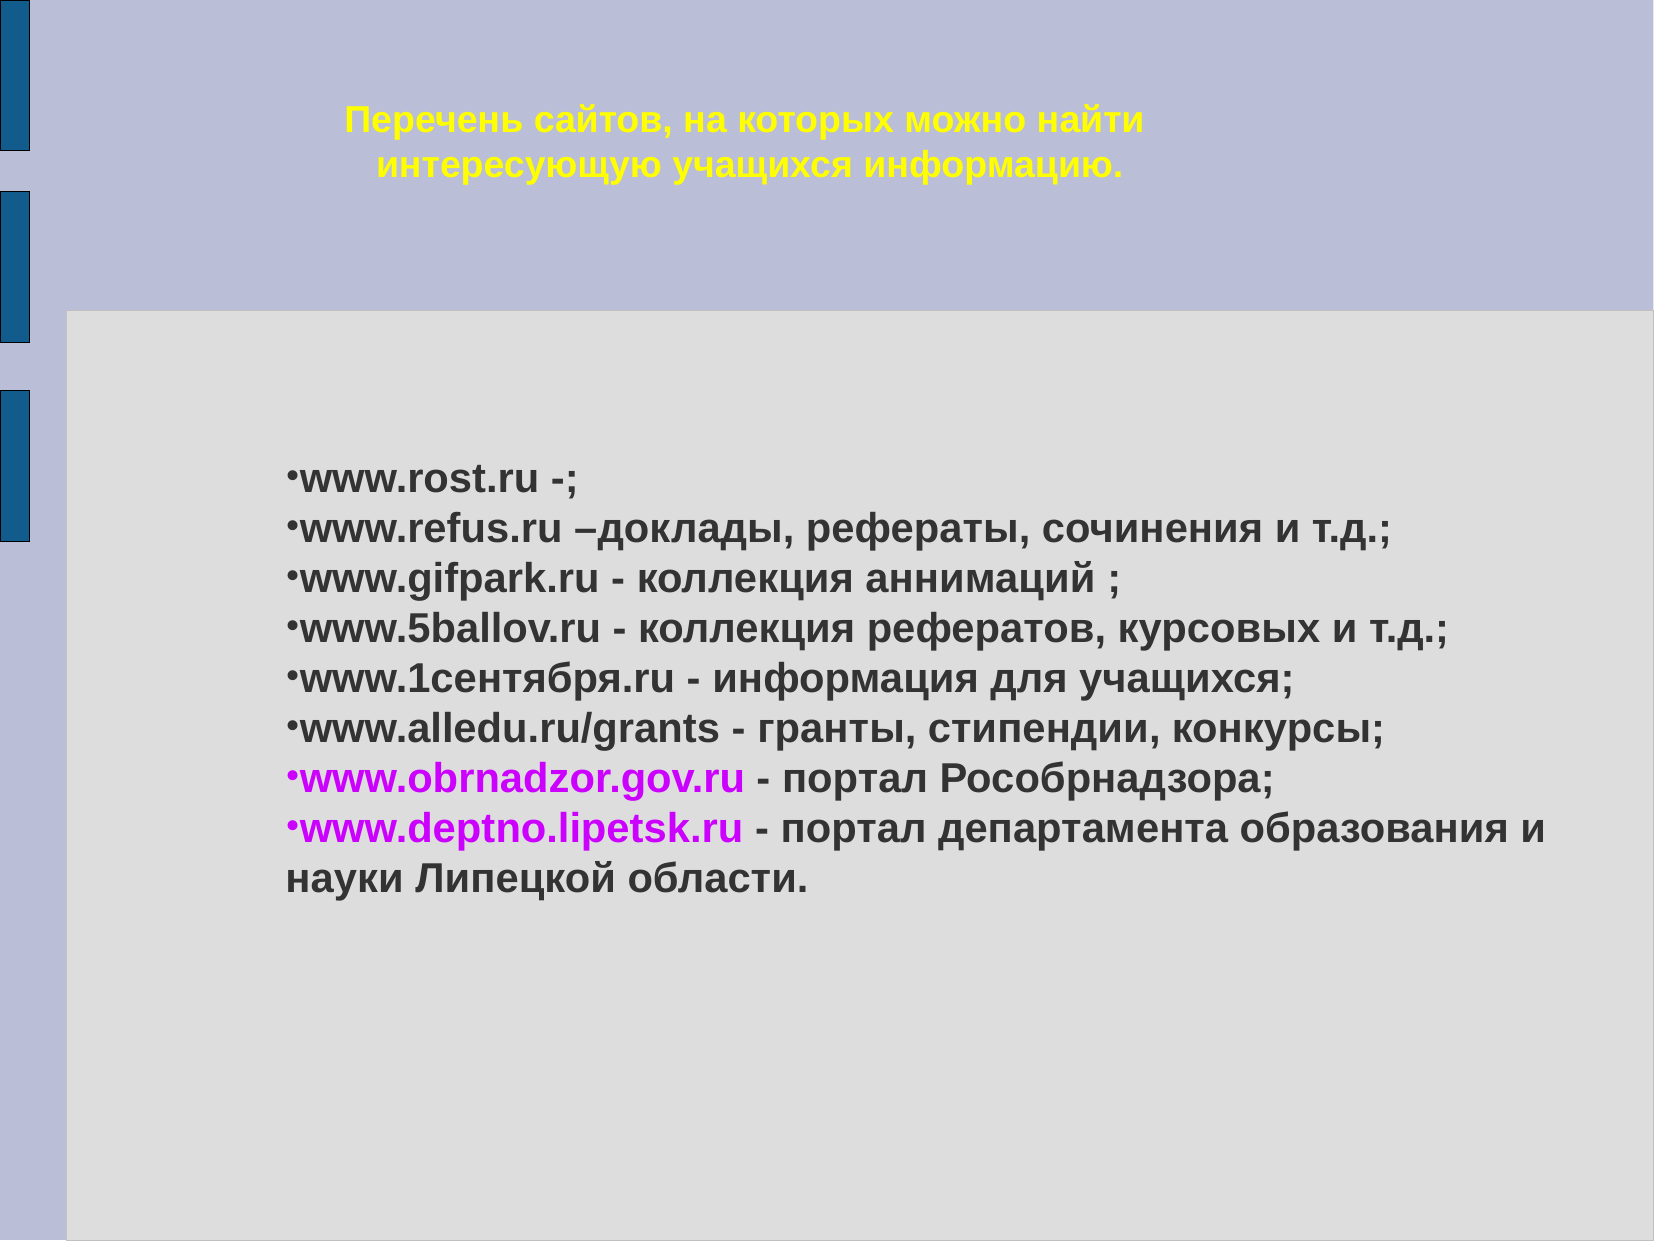

Перечень сайтов, на которых можно найти
интересующую учащихся информацию.
www.rost.ru -;
www.refus.ru –доклады, рефераты, сочинения и т.д.;
www.gifpark.ru - коллекция аннимаций ;
www.5ballov.ru - коллекция рефератов, курсовых и т.д.;
www.1сентября.ru - информация для учащихся;
www.alledu.ru/grants - гранты, стипендии, конкурсы;
www.obrnadzor.gov.ru - портал Рособрнадзора;
www.deptno.lipetsk.ru - портал департамента образования и науки Липецкой области.